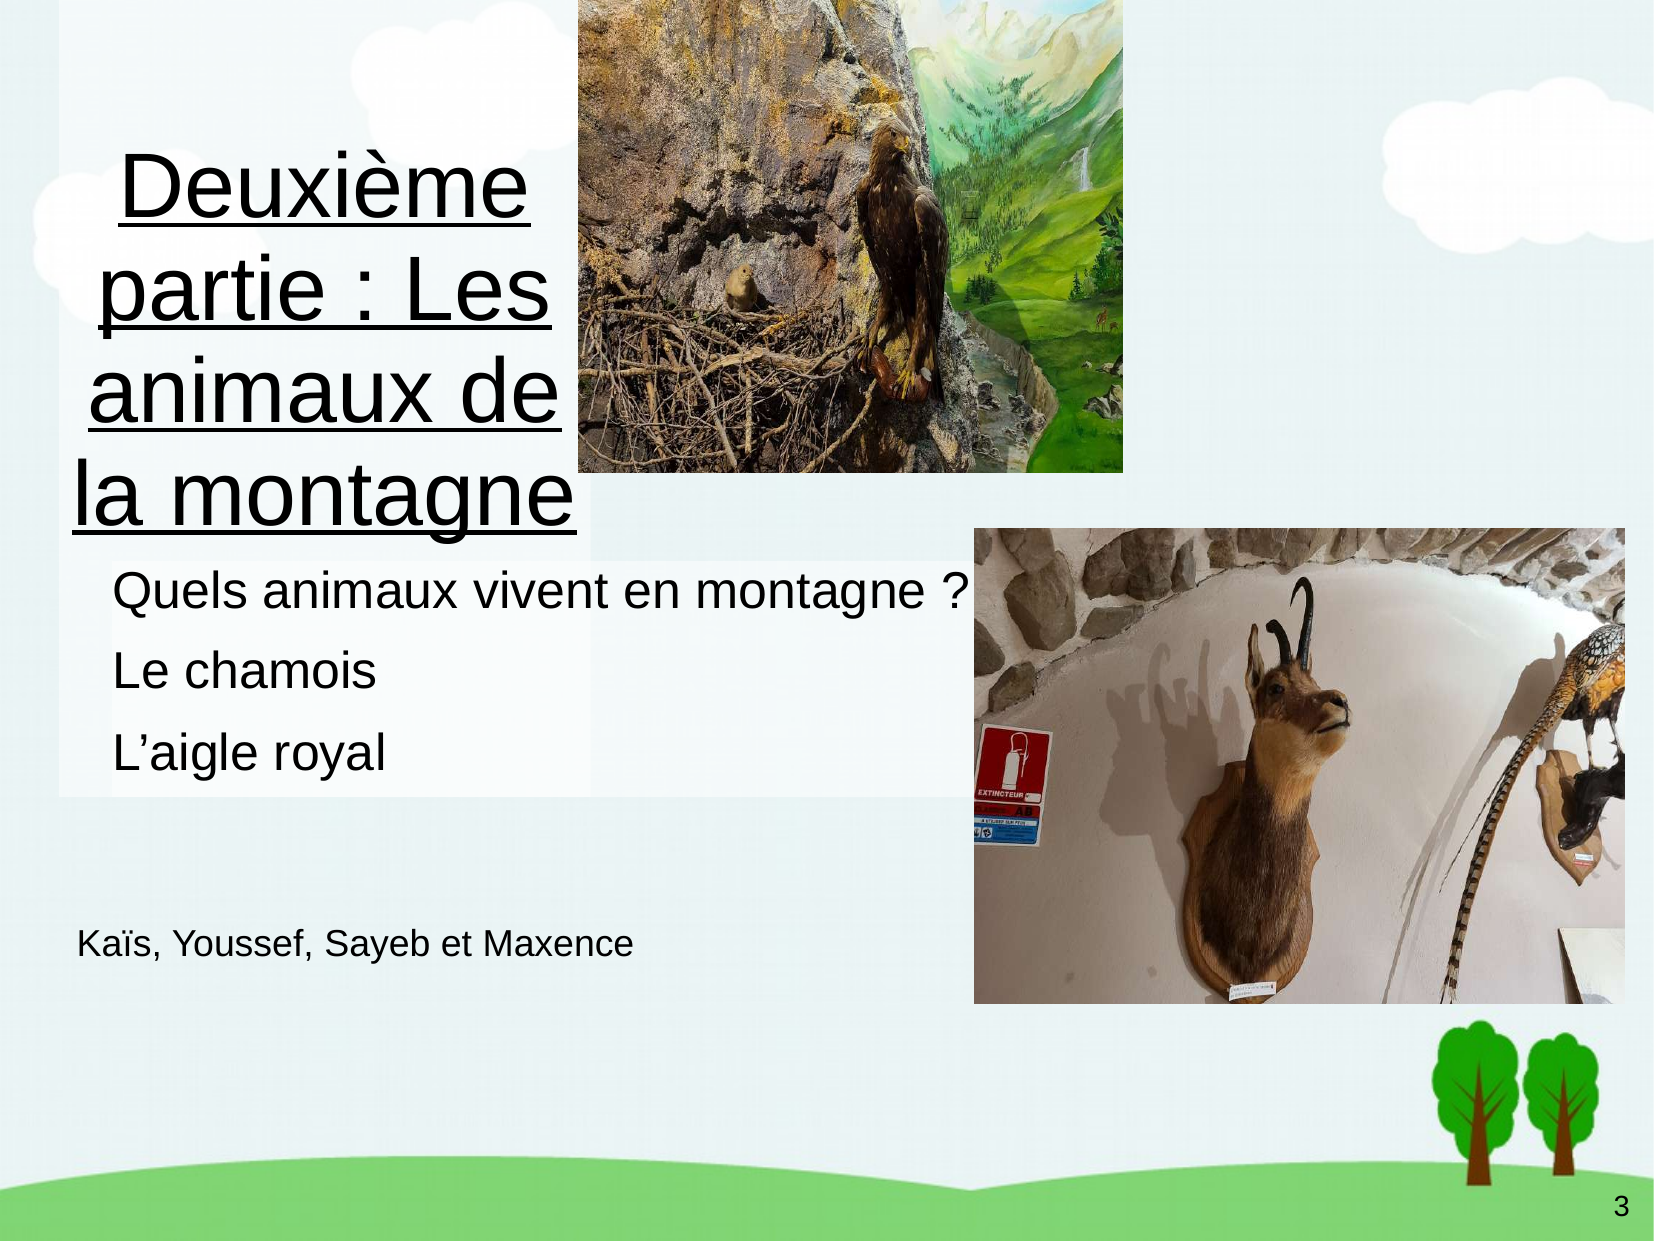

# Deuxième partie : Les animaux de la montagne
Quels animaux vivent en montagne ?
Le chamois
L’aigle royal
Kaïs, Youssef, Sayeb et Maxence
3